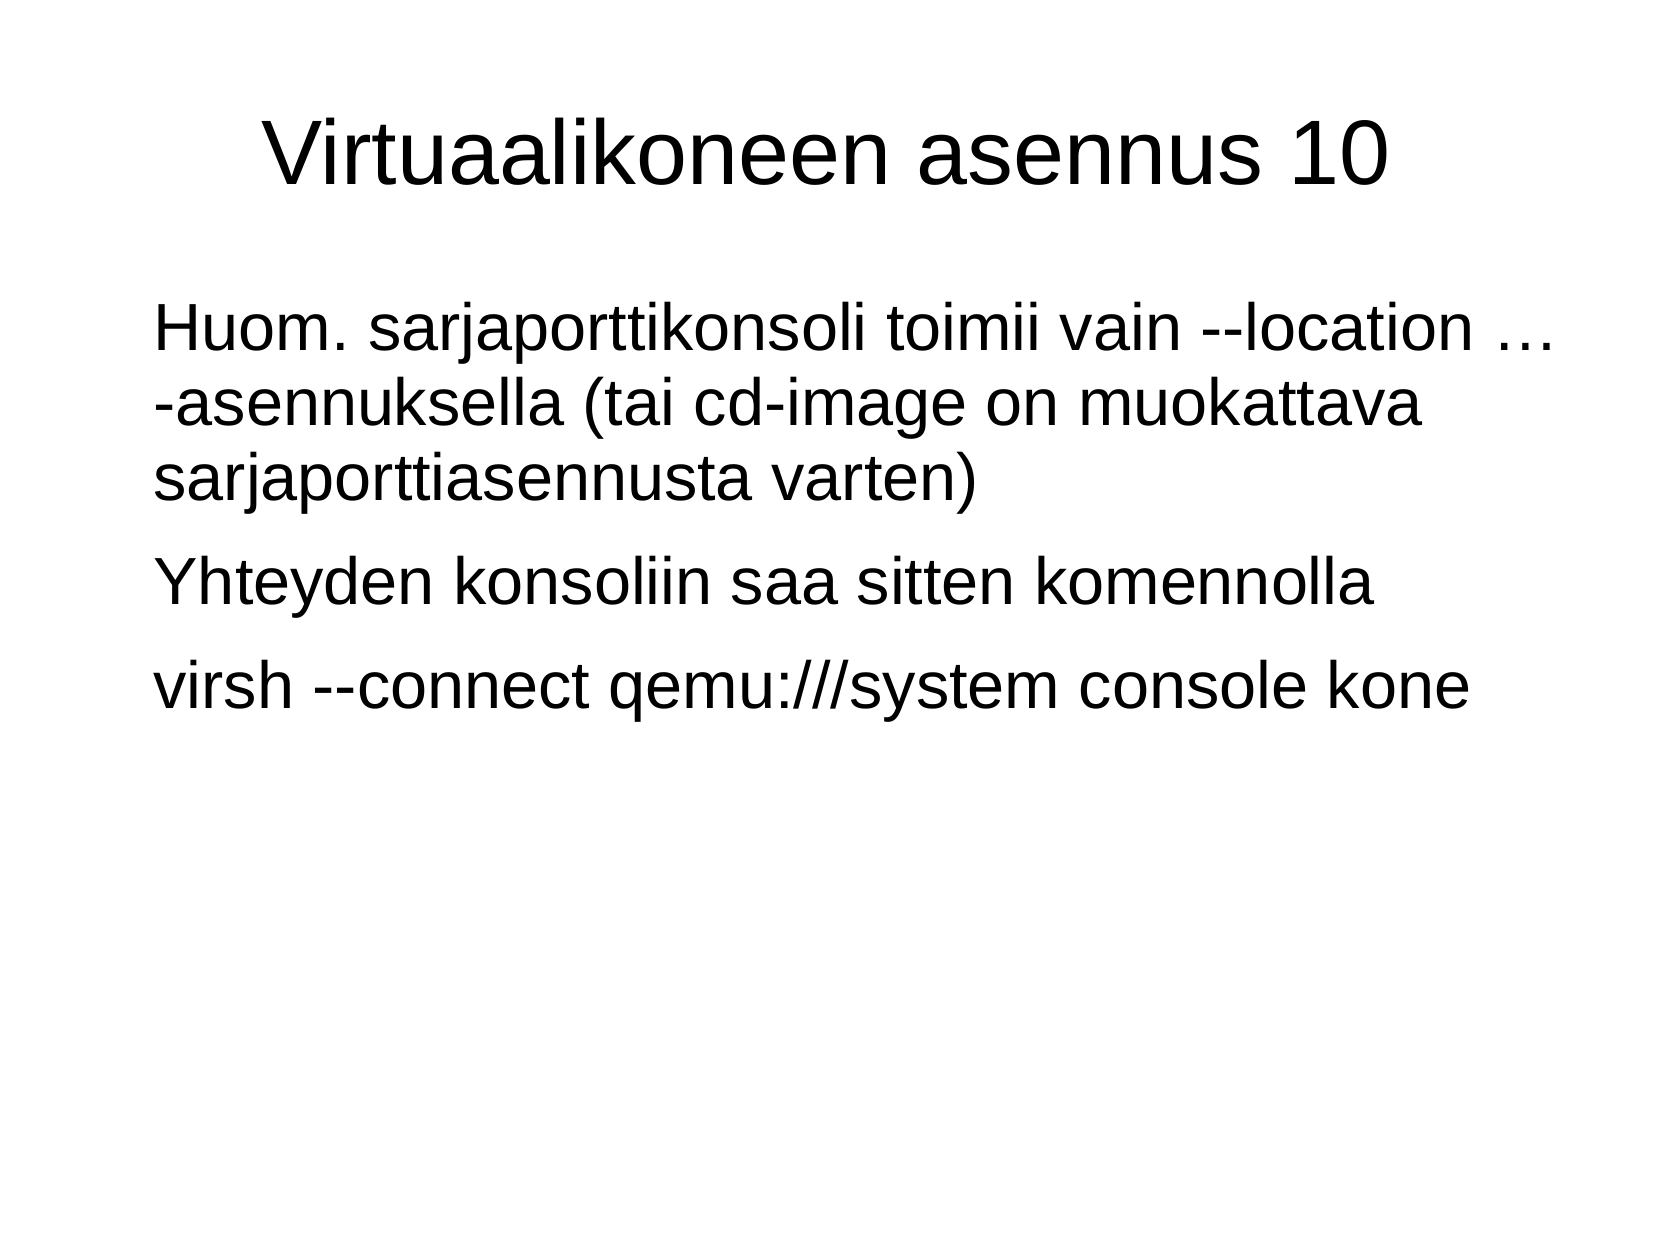

# Virtuaalikoneen asennus 10
Huom. sarjaporttikonsoli toimii vain --location … -asennuksella (tai cd-image on muokattava sarjaporttiasennusta varten)
Yhteyden konsoliin saa sitten komennolla
virsh --connect qemu:///system console kone